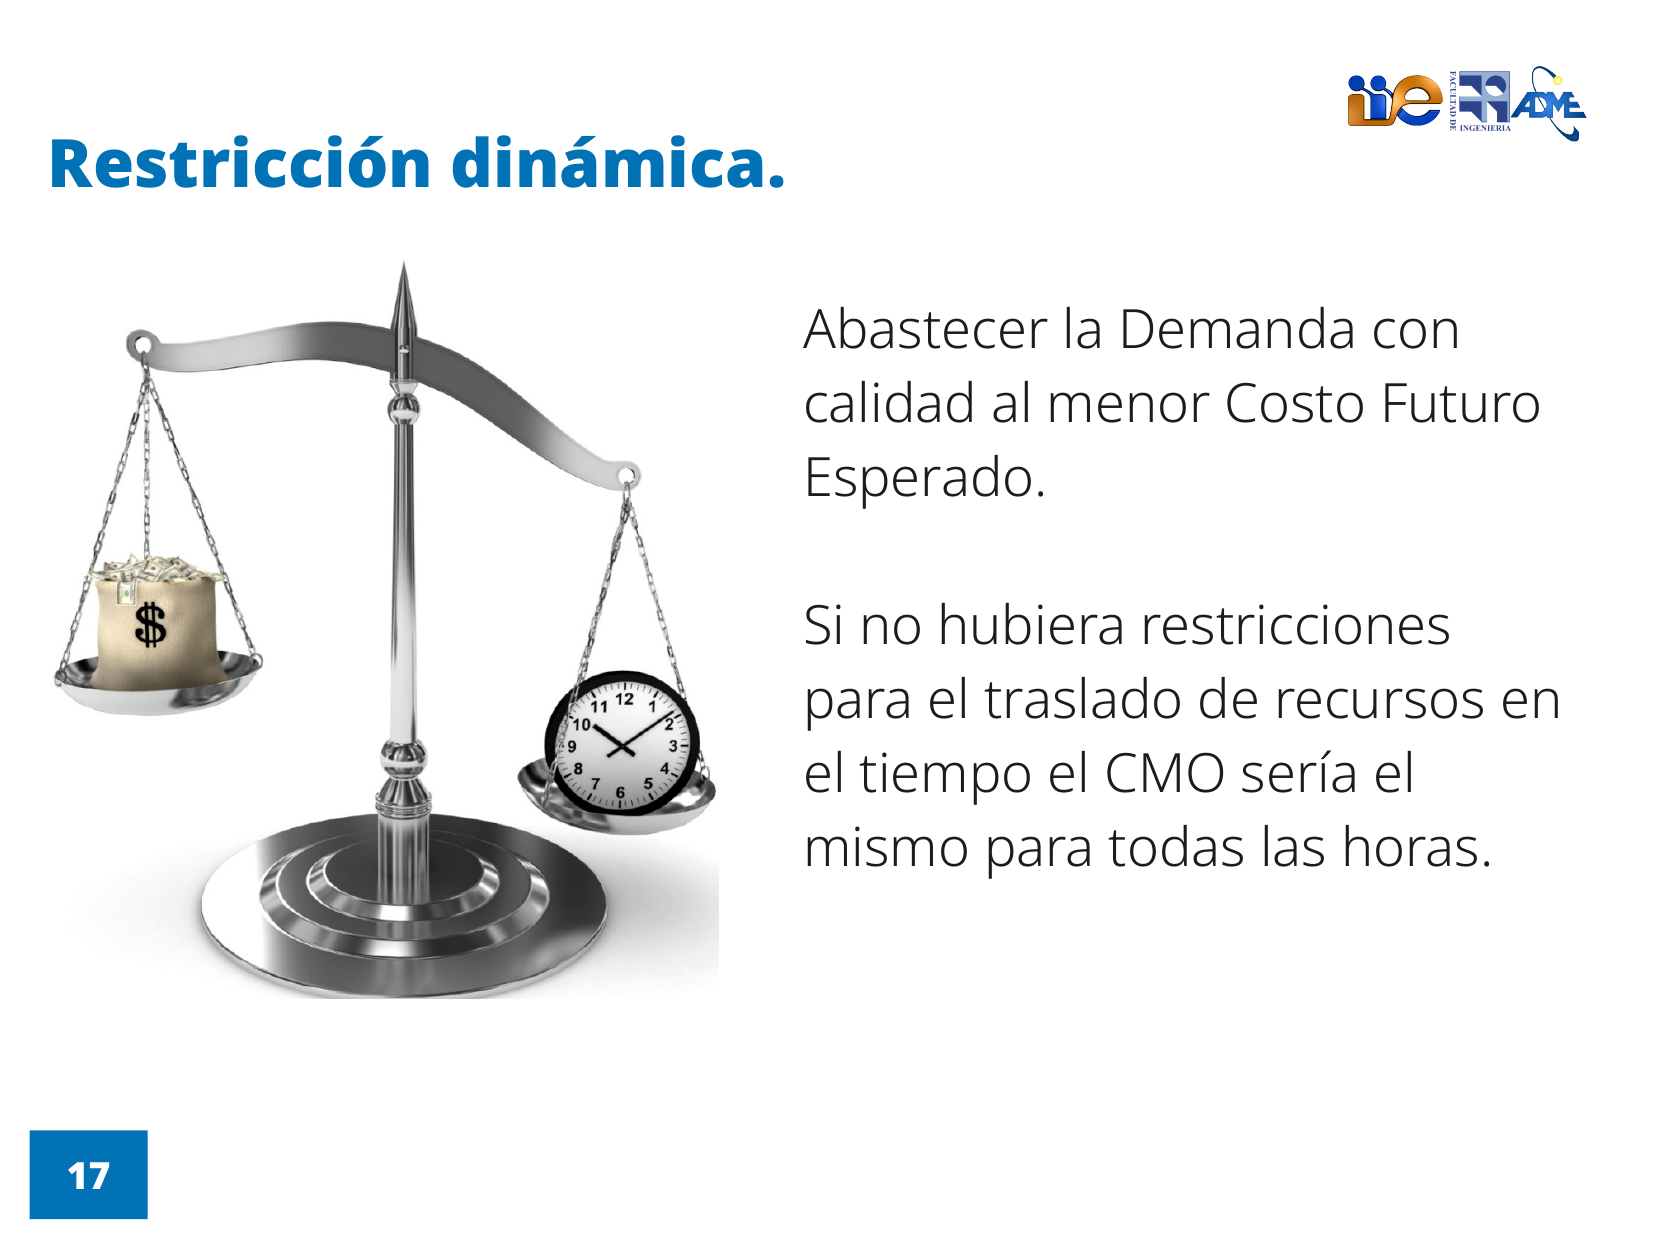

# Restricción dinámica.
Abastecer la Demanda con calidad al menor Costo Futuro Esperado.
Si no hubiera restricciones para el traslado de recursos en el tiempo el CMO sería el mismo para todas las horas.